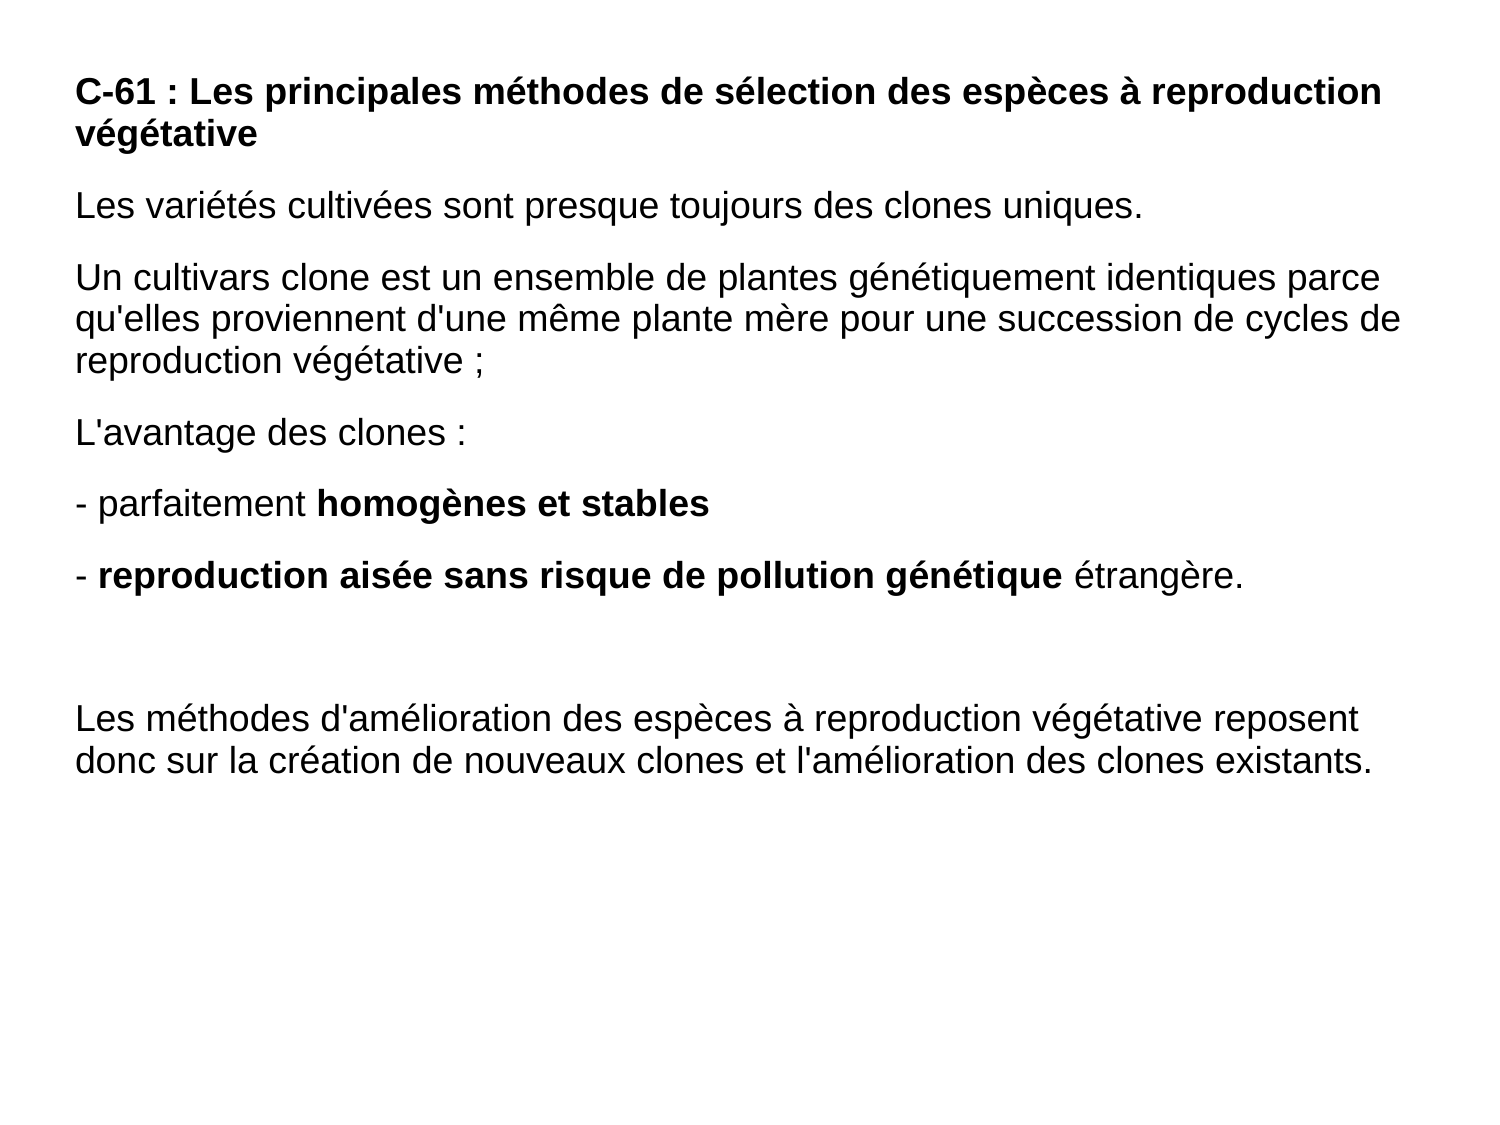

# C-61 : Les principales méthodes de sélection des espèces à reproduction végétative
Les variétés cultivées sont presque toujours des clones uniques.
Un cultivars clone est un ensemble de plantes génétiquement identiques parce qu'elles proviennent d'une même plante mère pour une succession de cycles de reproduction végétative ;
L'avantage des clones :
- parfaitement homogènes et stables
- reproduction aisée sans risque de pollution génétique étrangère.
Les méthodes d'amélioration des espèces à reproduction végétative reposent donc sur la création de nouveaux clones et l'amélioration des clones existants.